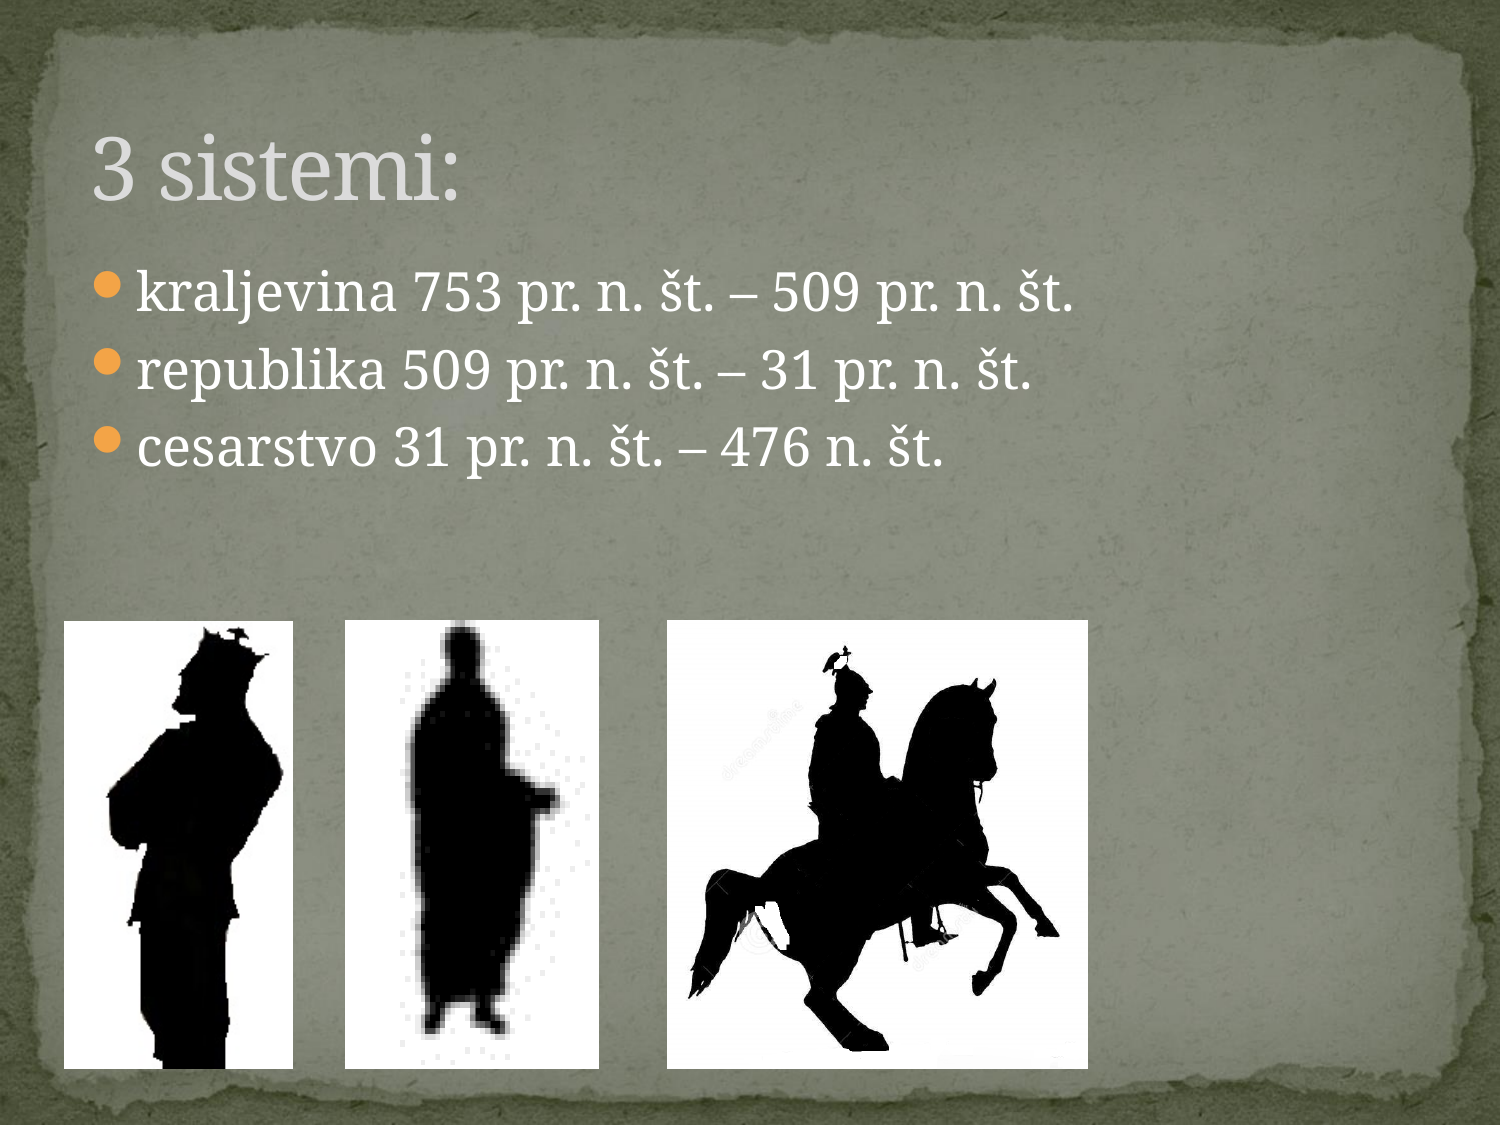

3 sistemi:
# kraljevina 753 pr. n. št. – 509 pr. n. št.
republika 509 pr. n. št. – 31 pr. n. št.
cesarstvo 31 pr. n. št. – 476 n. št.